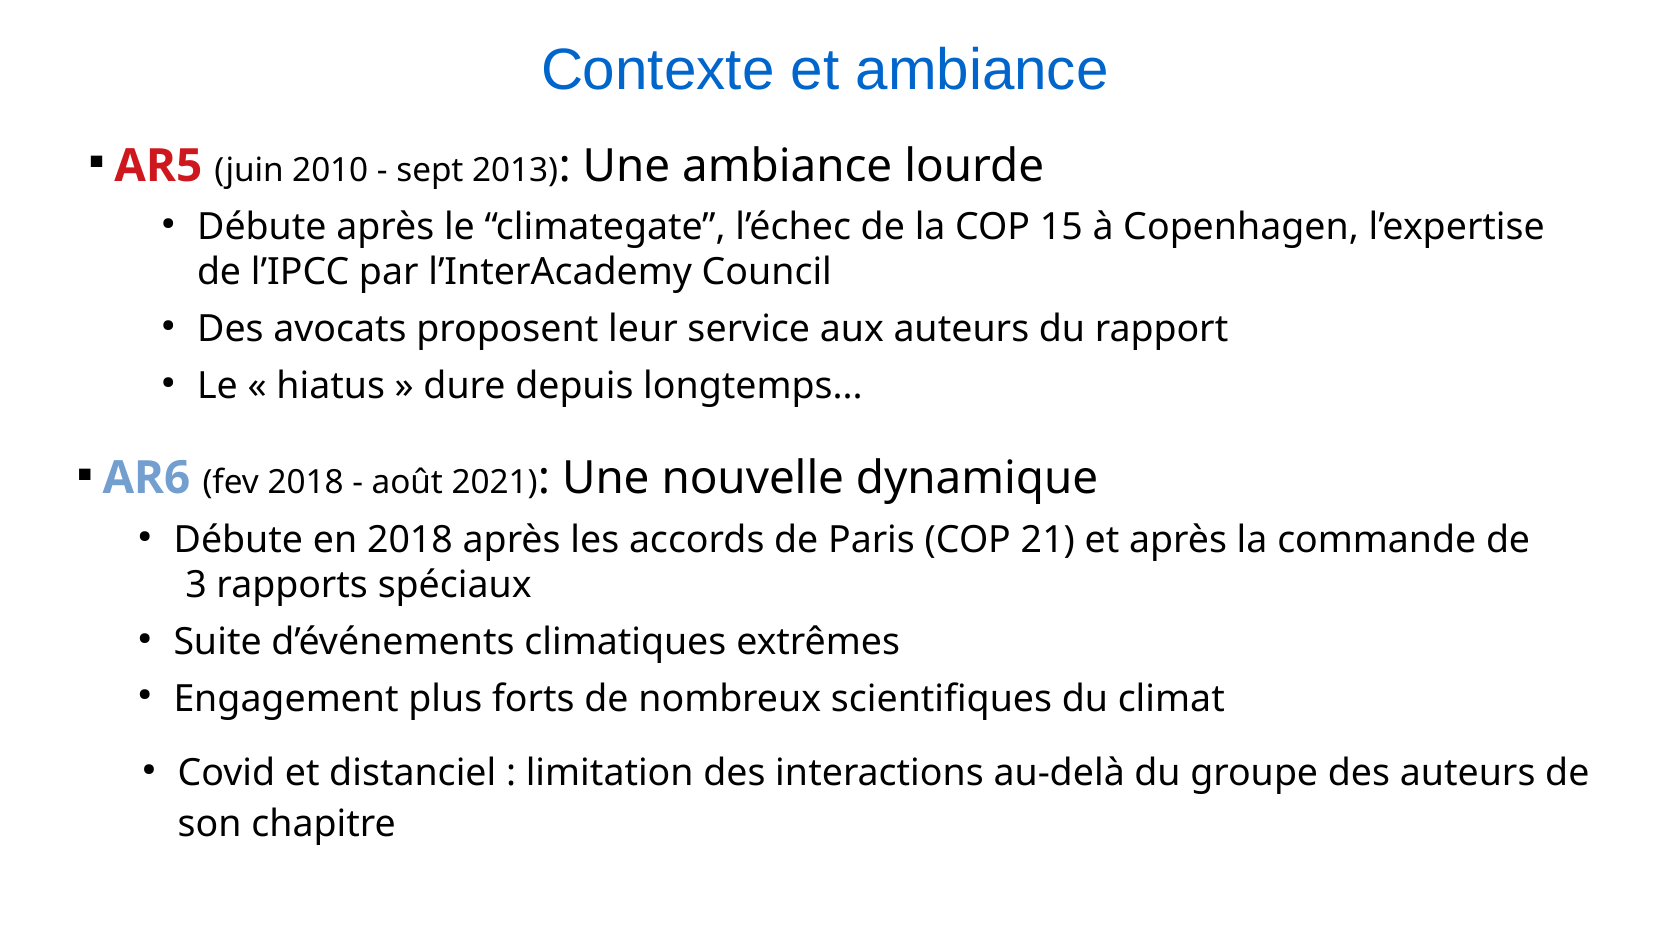

Contexte et ambiance
 AR5 (juin 2010 - sept 2013): Une ambiance lourde
Débute après le “climategate”, l’échec de la COP 15 à Copenhagen, l’expertise de l’IPCC par l’InterAcademy Council
Des avocats proposent leur service aux auteurs du rapport
Le « hiatus » dure depuis longtemps...
 AR6 (fev 2018 - août 2021): Une nouvelle dynamique
Débute en 2018 après les accords de Paris (COP 21) et après la commande de 3 rapports spéciaux
Suite d’événements climatiques extrêmes
Engagement plus forts de nombreux scientifiques du climat
Covid et distanciel : limitation des interactions au-delà du groupe des auteurs de son chapitre